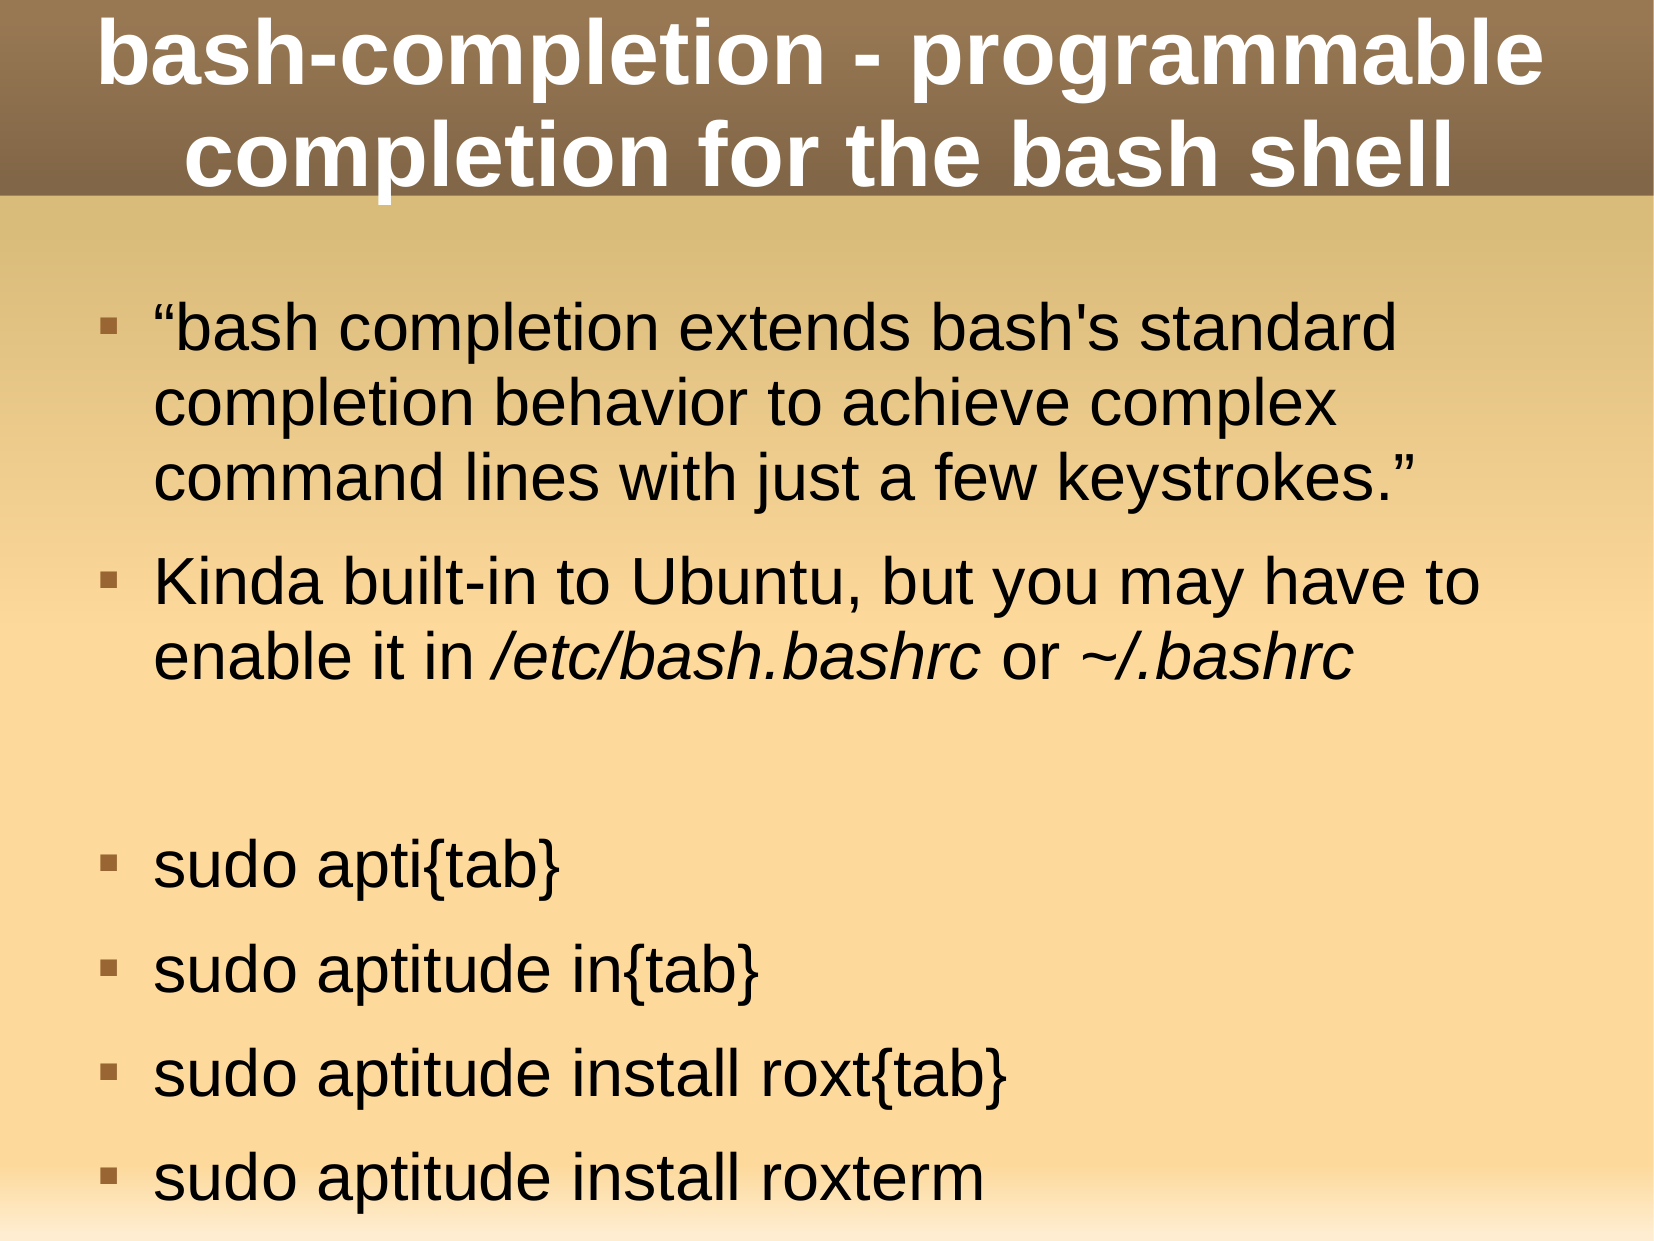

# bash-completion - programmable completion for the bash shell
“bash completion extends bash's standard completion behavior to achieve complex command lines with just a few keystrokes.”
Kinda built-in to Ubuntu, but you may have to enable it in /etc/bash.bashrc or ~/.bashrc
sudo apti{tab}
sudo aptitude in{tab}
sudo aptitude install roxt{tab}
sudo aptitude install roxterm